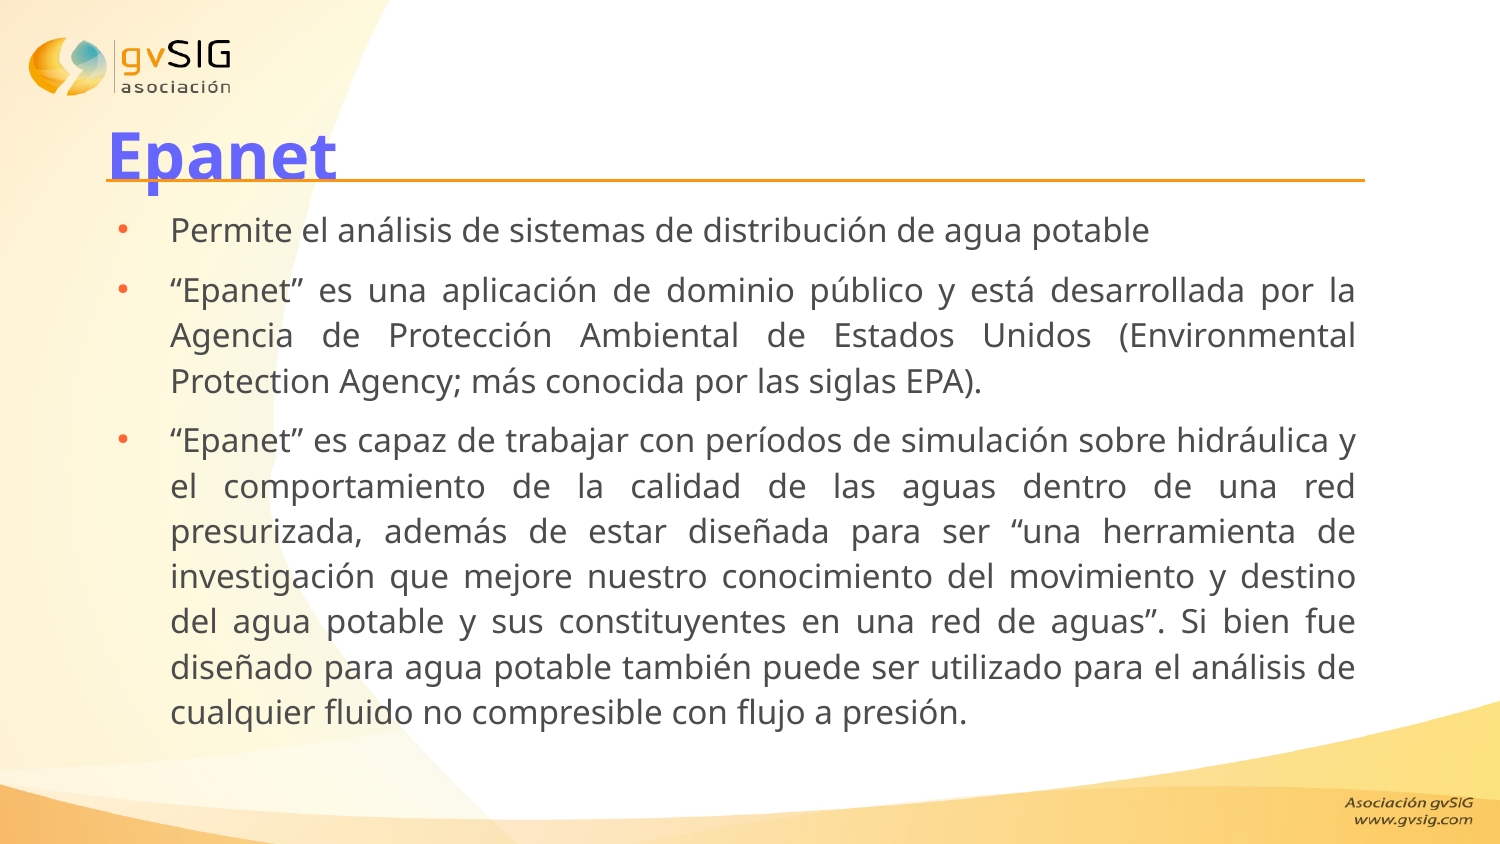

# Epanet
Permite el análisis de sistemas de distribución de agua potable
“Epanet” es una aplicación de dominio público y está desarrollada por la Agencia de Protección Ambiental de Estados Unidos (Environmental Protection Agency; más conocida por las siglas EPA).
“Epanet” es capaz de trabajar con períodos de simulación sobre hidráulica y el comportamiento de la calidad de las aguas dentro de una red presurizada, además de estar diseñada para ser “una herramienta de investigación que mejore nuestro conocimiento del movimiento y destino del agua potable y sus constituyentes en una red de aguas”. Si bien fue diseñado para agua potable también puede ser utilizado para el análisis de cualquier fluido no compresible con flujo a presión.